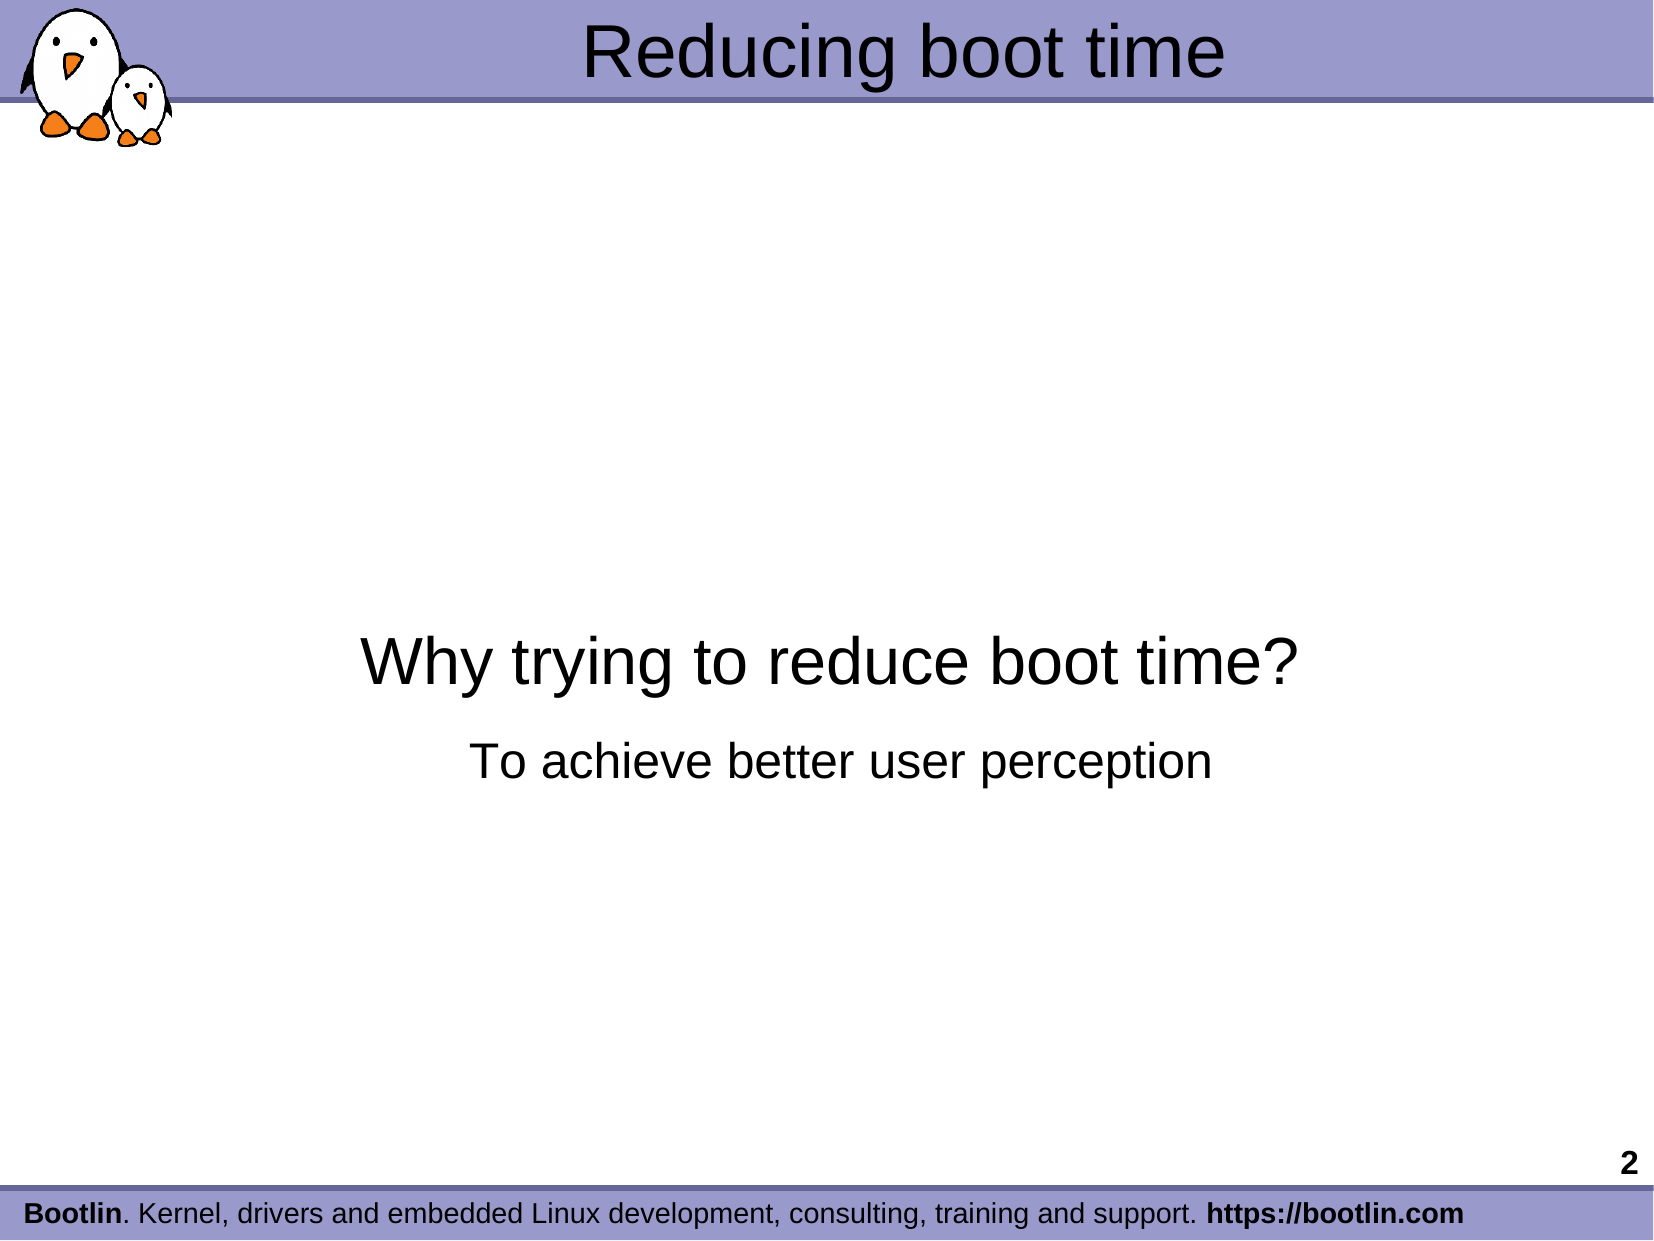

# Reducing boot time
Why trying to reduce boot time?
To achieve better user perception